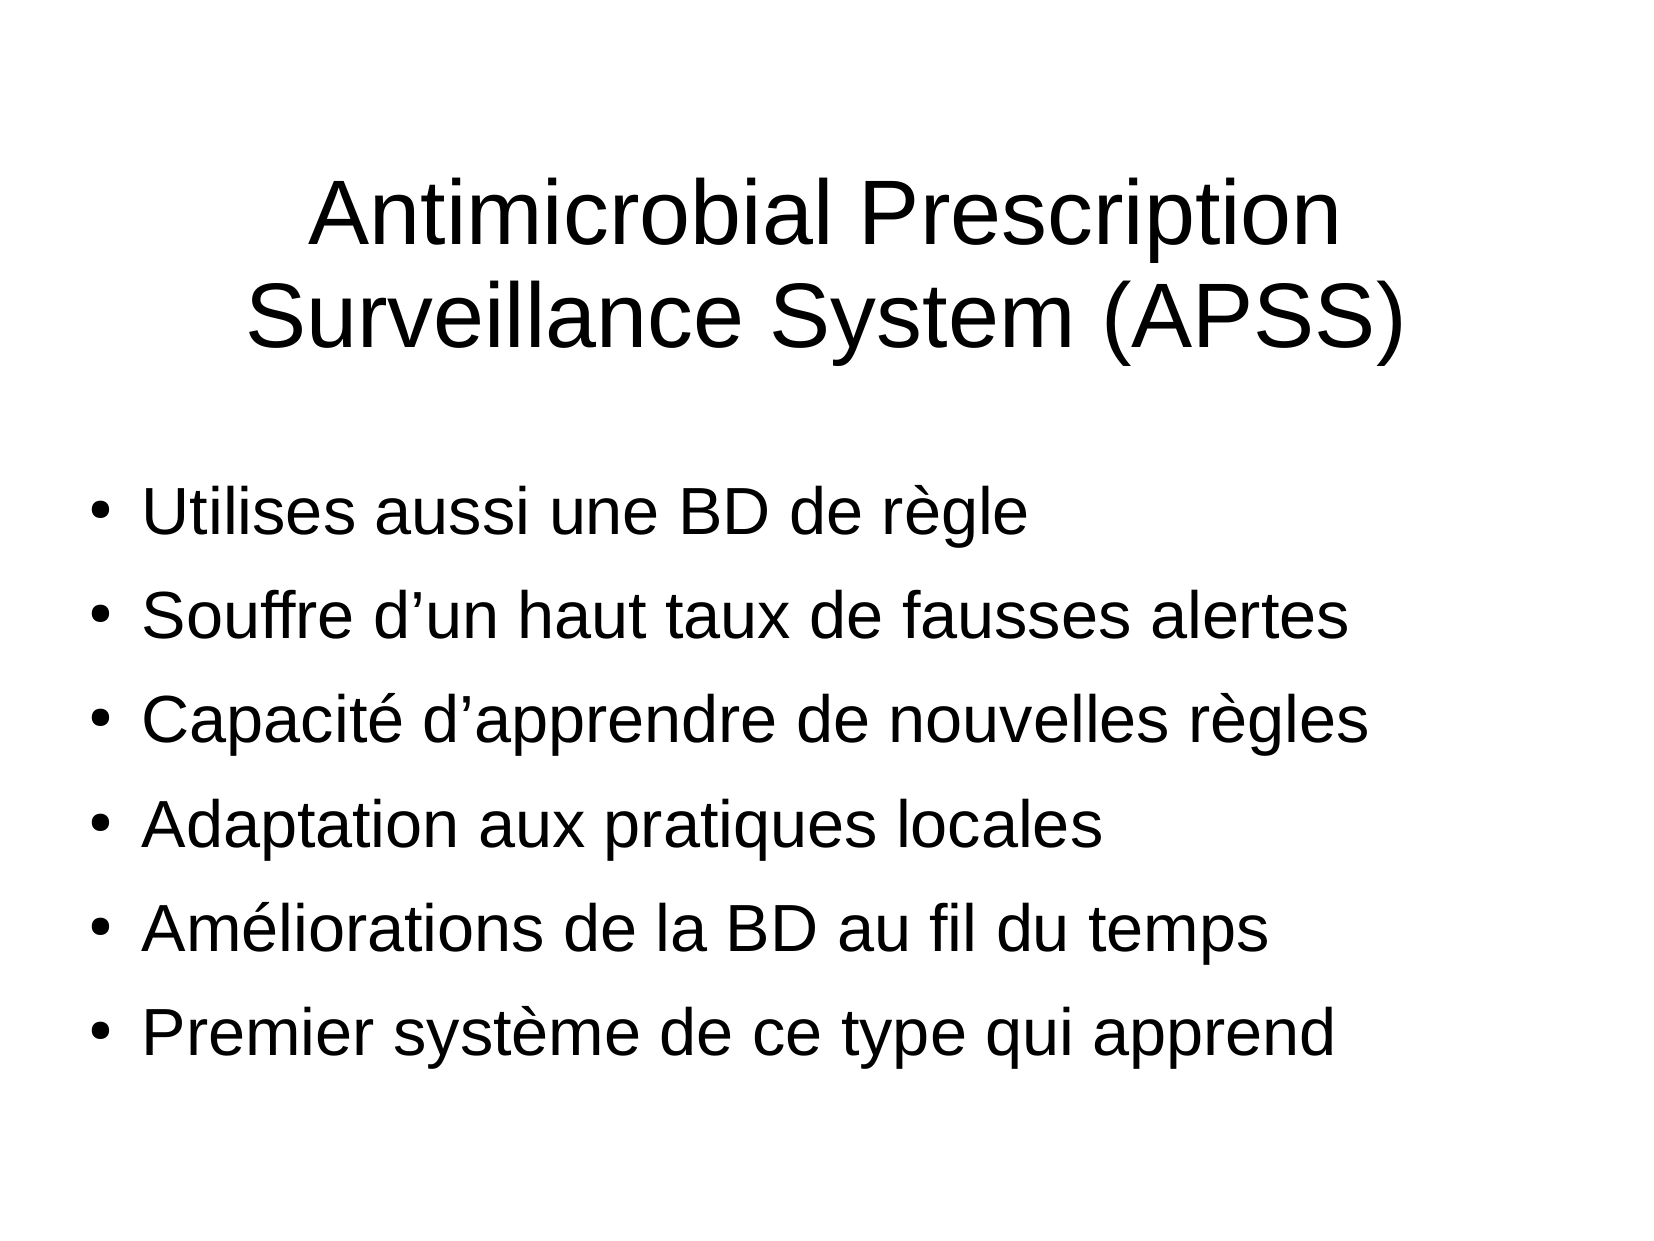

# Antimicrobial Prescription Surveillance System (APSS)
Utilises aussi une BD de règle
Souffre d’un haut taux de fausses alertes
Capacité d’apprendre de nouvelles règles
Adaptation aux pratiques locales
Améliorations de la BD au fil du temps
Premier système de ce type qui apprend